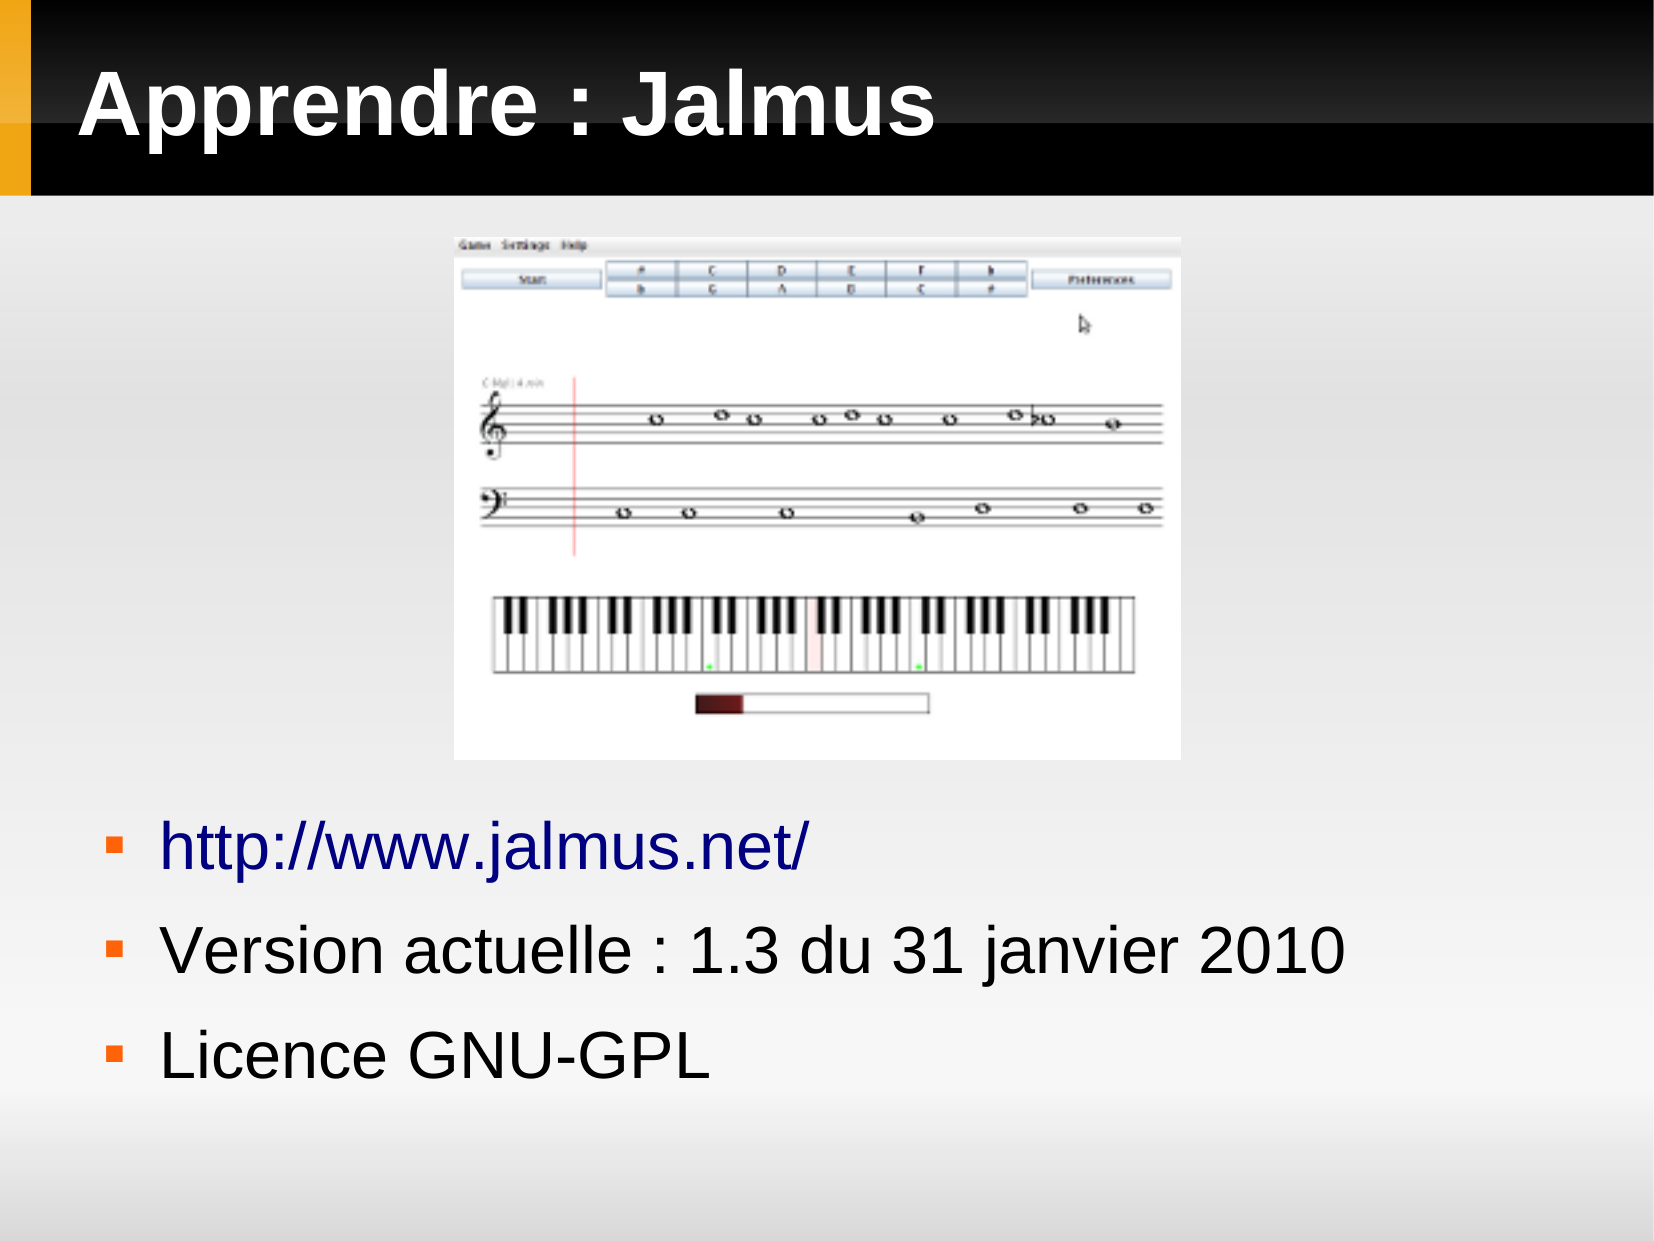

# Apprendre : Jalmus
http://www.jalmus.net/
Version actuelle : 1.3 du 31 janvier 2010
Licence GNU-GPL